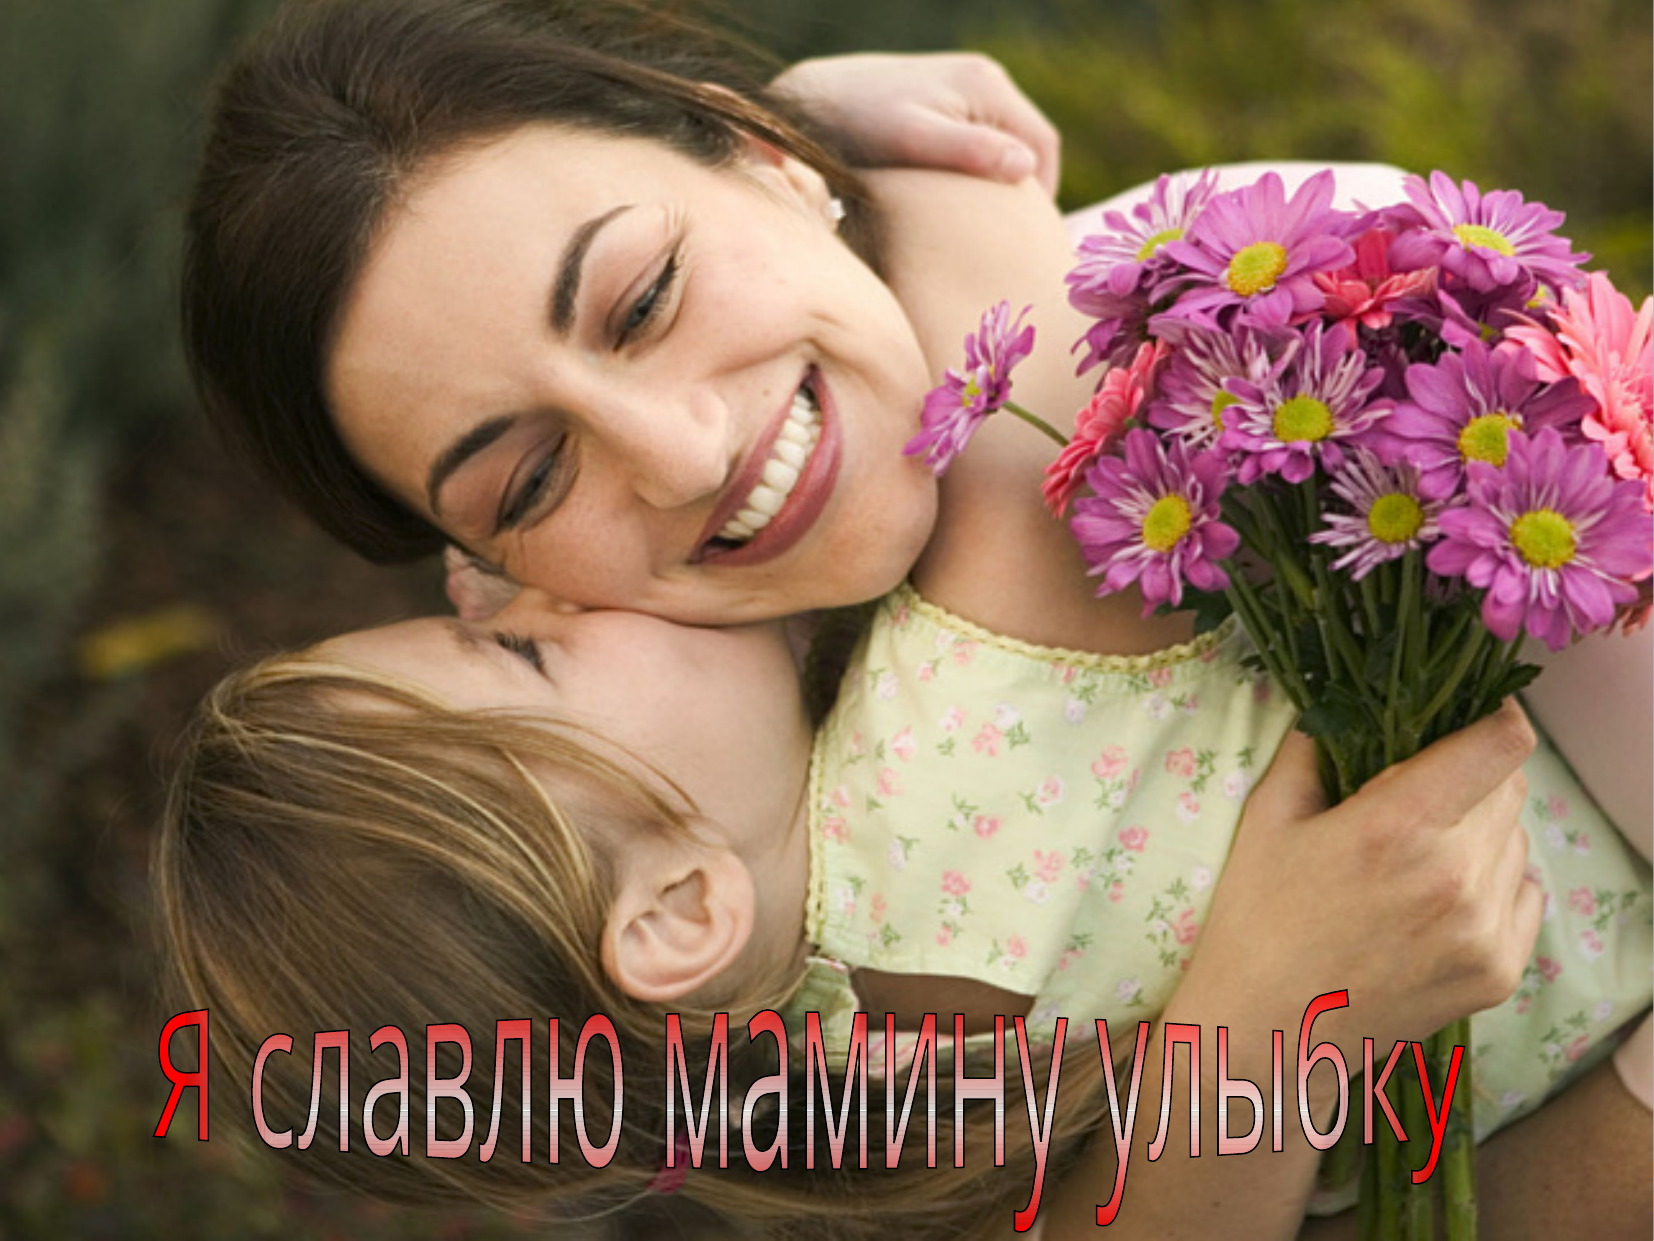

# Я славл
Я славлю мамину улыбку